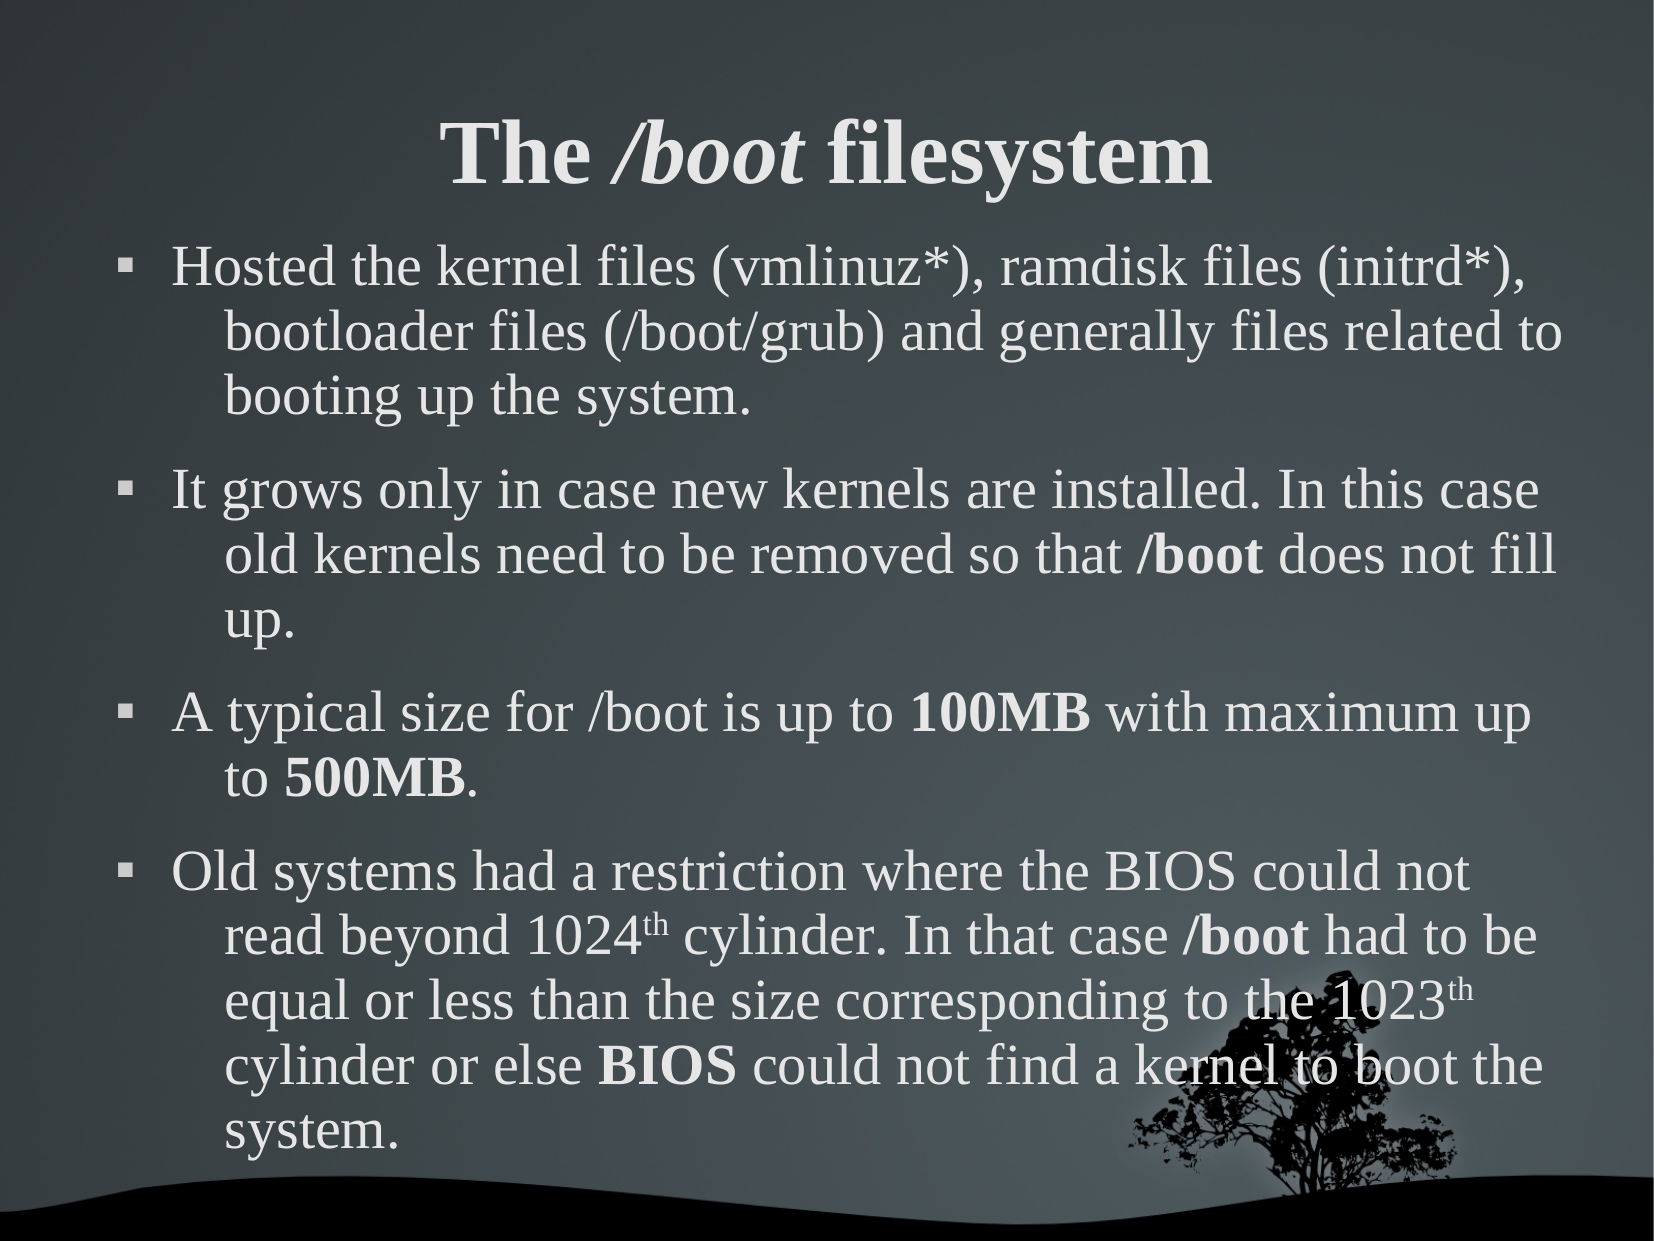

The /boot filesystem
# Hosted the kernel files (vmlinuz*), ramdisk files (initrd*), bootloader files (/boot/grub) and generally files related to booting up the system.
It grows only in case new kernels are installed. In this case old kernels need to be removed so that /boot does not fill up.
A typical size for /boot is up to 100ΜΒ with maximum up to 500ΜΒ.
Old systems had a restriction where the BIOS could not read beyond 1024th cylinder. In that case /boot had to be equal or less than the size corresponding to the 1023th cylinder or else BIOS could not find a kernel to boot the system.